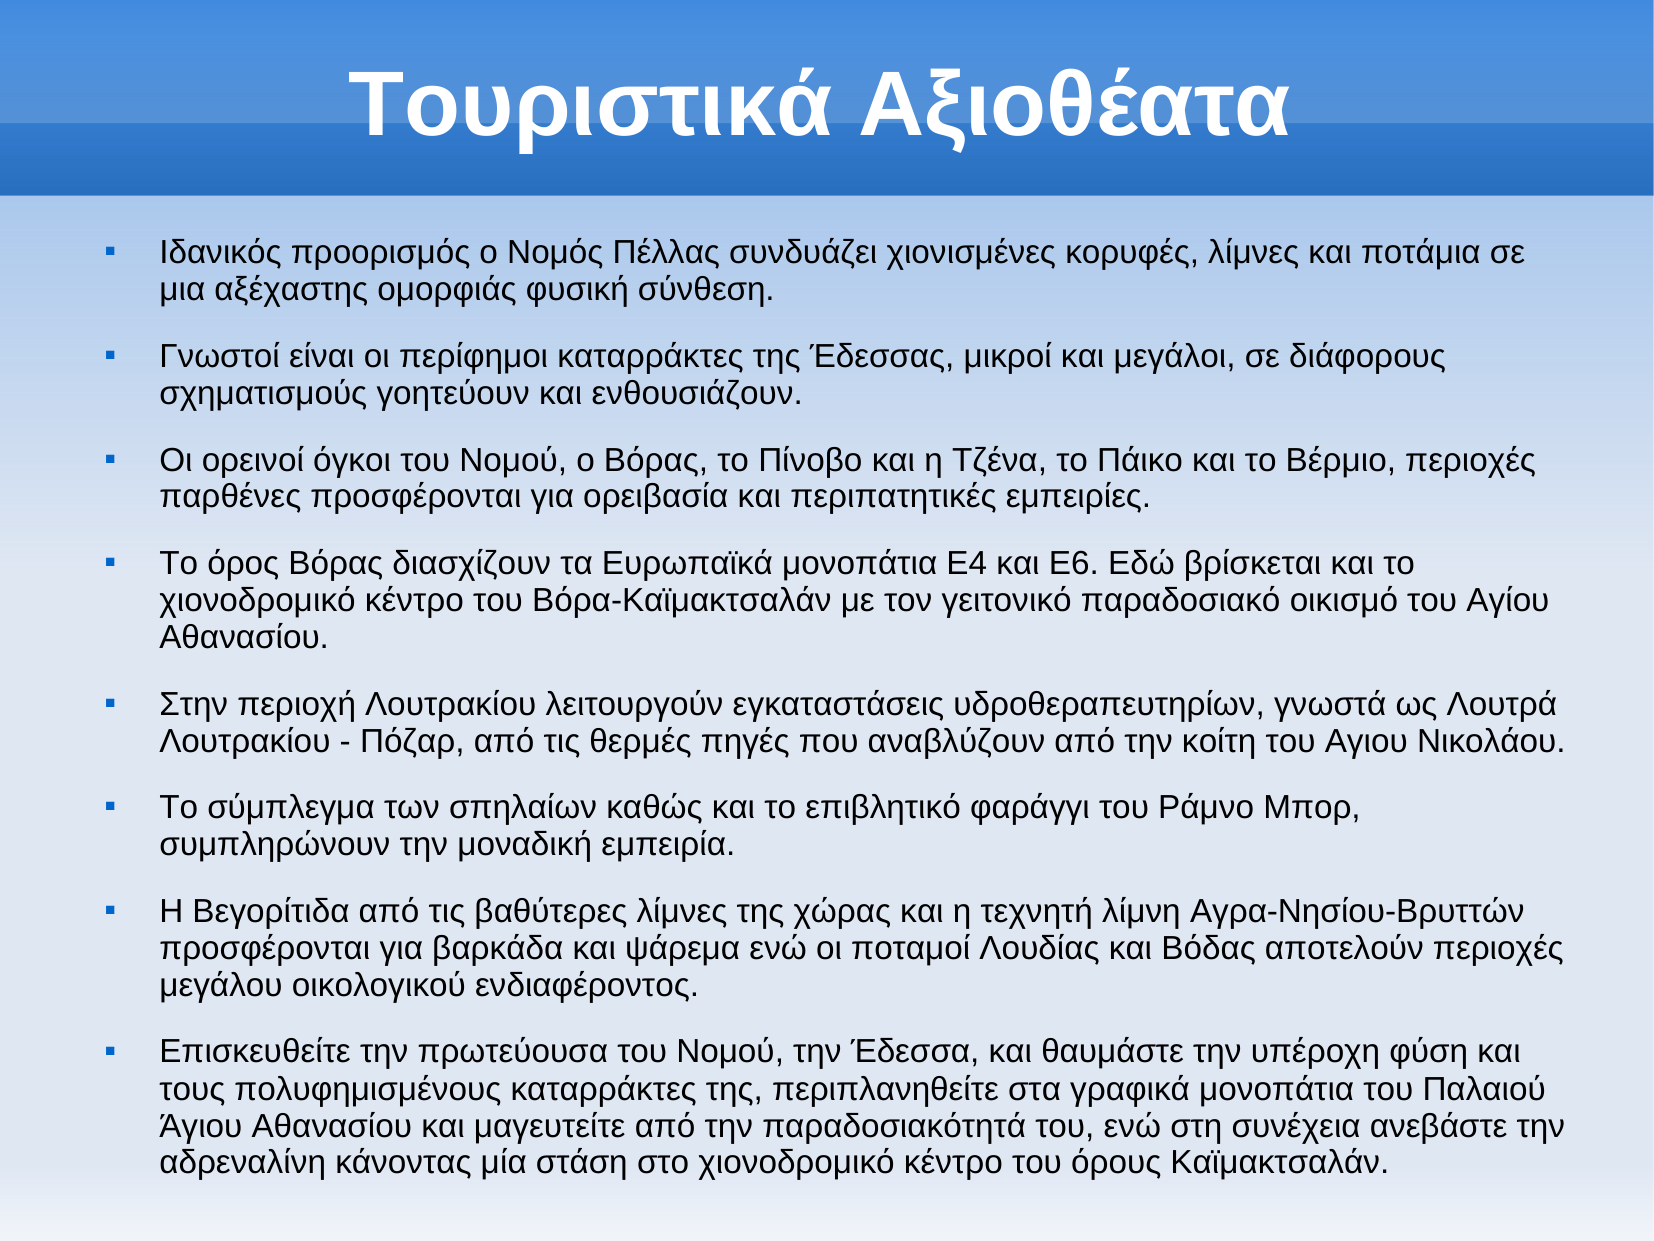

# Τουριστικά Αξιοθέατα
Ιδανικός προορισμός ο Νομός Πέλλας συνδυάζει χιονισμένες κορυφές, λίμνες και ποτάμια σε μια αξέχαστης ομορφιάς φυσική σύνθεση.
Γνωστοί είναι οι περίφημοι καταρράκτες της Έδεσσας, μικροί και μεγάλοι, σε διάφορους σχηματισμούς γοητεύουν και ενθουσιάζουν.
Οι ορεινοί όγκοι του Νομού, ο Βόρας, το Πίνοβο και η Τζένα, το Πάικο και το Βέρμιο, περιοχές παρθένες προσφέρονται για ορειβασία και περιπατητικές εμπειρίες.
Το όρος Βόρας διασχίζουν τα Ευρωπαϊκά μονοπάτια Ε4 και Ε6. Εδώ βρίσκεται και το χιονοδρομικό κέντρο του Βόρα-Καϊμακτσαλάν με τον γειτονικό παραδοσιακό οικισμό του Αγίου Αθανασίου.
Στην περιοχή Λουτρακίου λειτουργούν εγκαταστάσεις υδροθεραπευτηρίων, γνωστά ως Λουτρά Λουτρακίου - Πόζαρ, από τις θερμές πηγές που αναβλύζουν από την κοίτη του Αγιου Νικολάου.
Το σύμπλεγμα των σπηλαίων καθώς και το επιβλητικό φαράγγι του Ράμνο Μπορ, συμπληρώνουν την μοναδική εμπειρία.
Η Βεγορίτιδα από τις βαθύτερες λίμνες της χώρας και η τεχνητή λίμνη Αγρα-Νησίου-Βρυττών προσφέρονται για βαρκάδα και ψάρεμα ενώ οι ποταμοί Λουδίας και Βόδας αποτελούν περιοχές μεγάλου οικολογικού ενδιαφέροντος.
Επισκευθείτε την πρωτεύουσα του Νομού, την Έδεσσα, και θαυμάστε την υπέροχη φύση και τους πολυφημισμένους καταρράκτες της, περιπλανηθείτε στα γραφικά μονοπάτια του Παλαιού Άγιου Αθανασίου και μαγευτείτε από την παραδοσιακότητά του, ενώ στη συνέχεια ανεβάστε την αδρεναλίνη κάνοντας μία στάση στο χιονοδρομικό κέντρο του όρους Καϊμακτσαλάν.